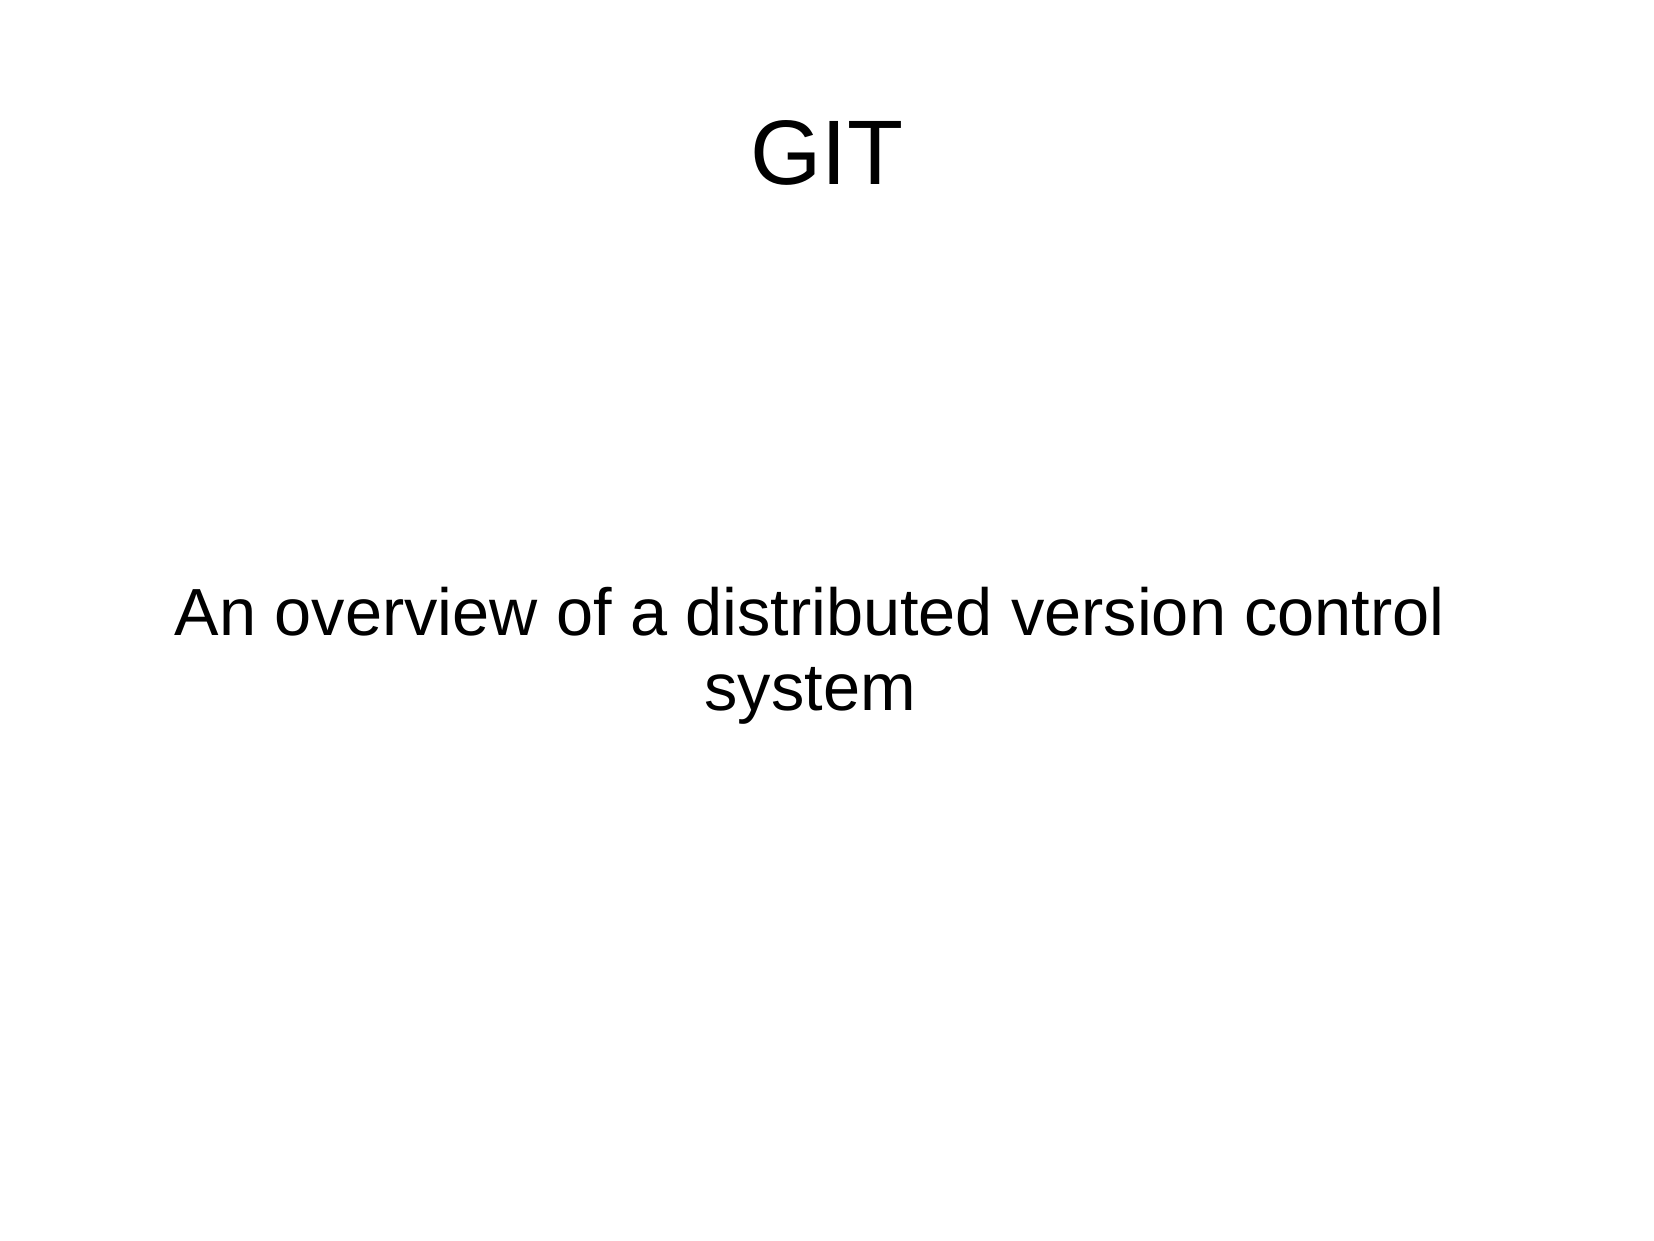

# GIT
An overview of a distributed version control system